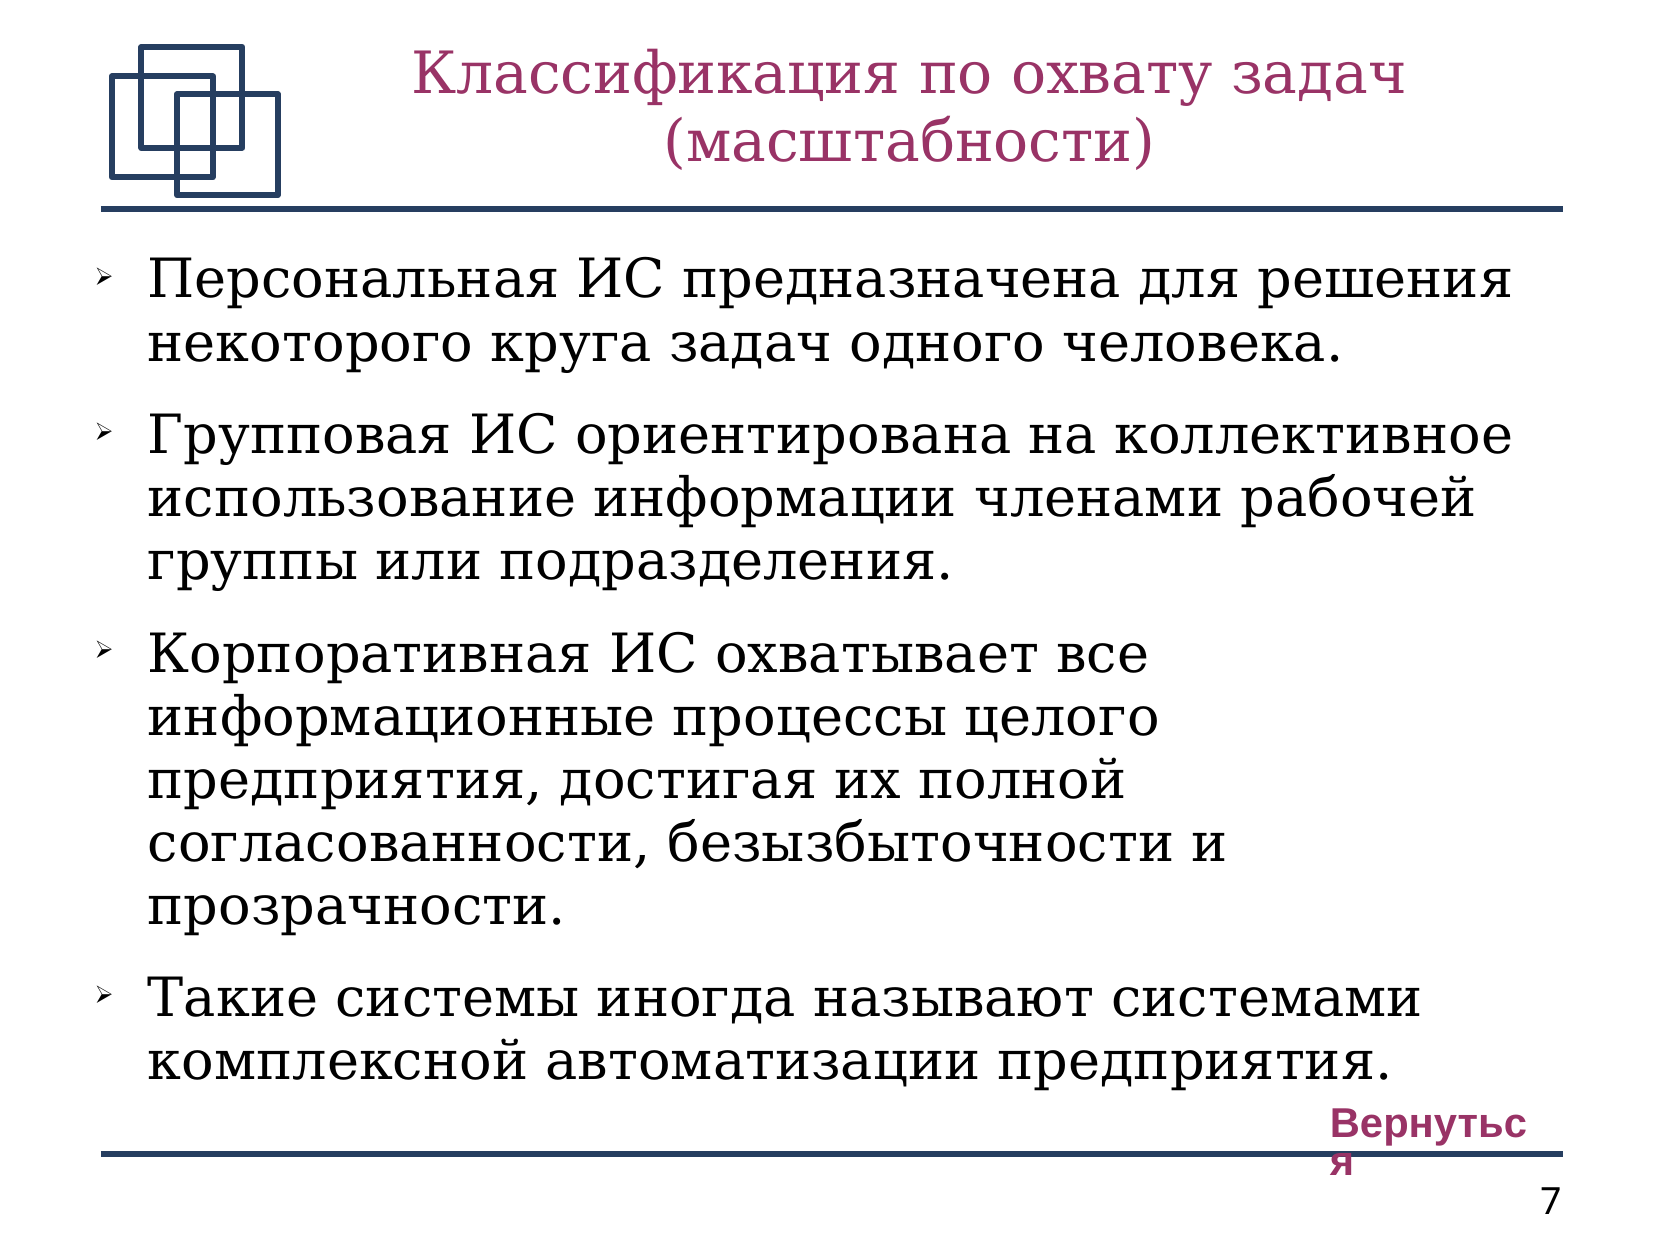

# Классификация по охвату задач (масштабности)
Персональная ИС предназначена для решения некоторого круга задач одного человека.
Групповая ИС ориентирована на коллективное использование информации членами рабочей группы или подразделения.
Корпоративная ИС охватывает все информационные процессы целого предприятия, достигая их полной согласованности, безызбыточности и прозрачности.
Такие системы иногда называют системами комплексной автоматизации предприятия.
Вернуться